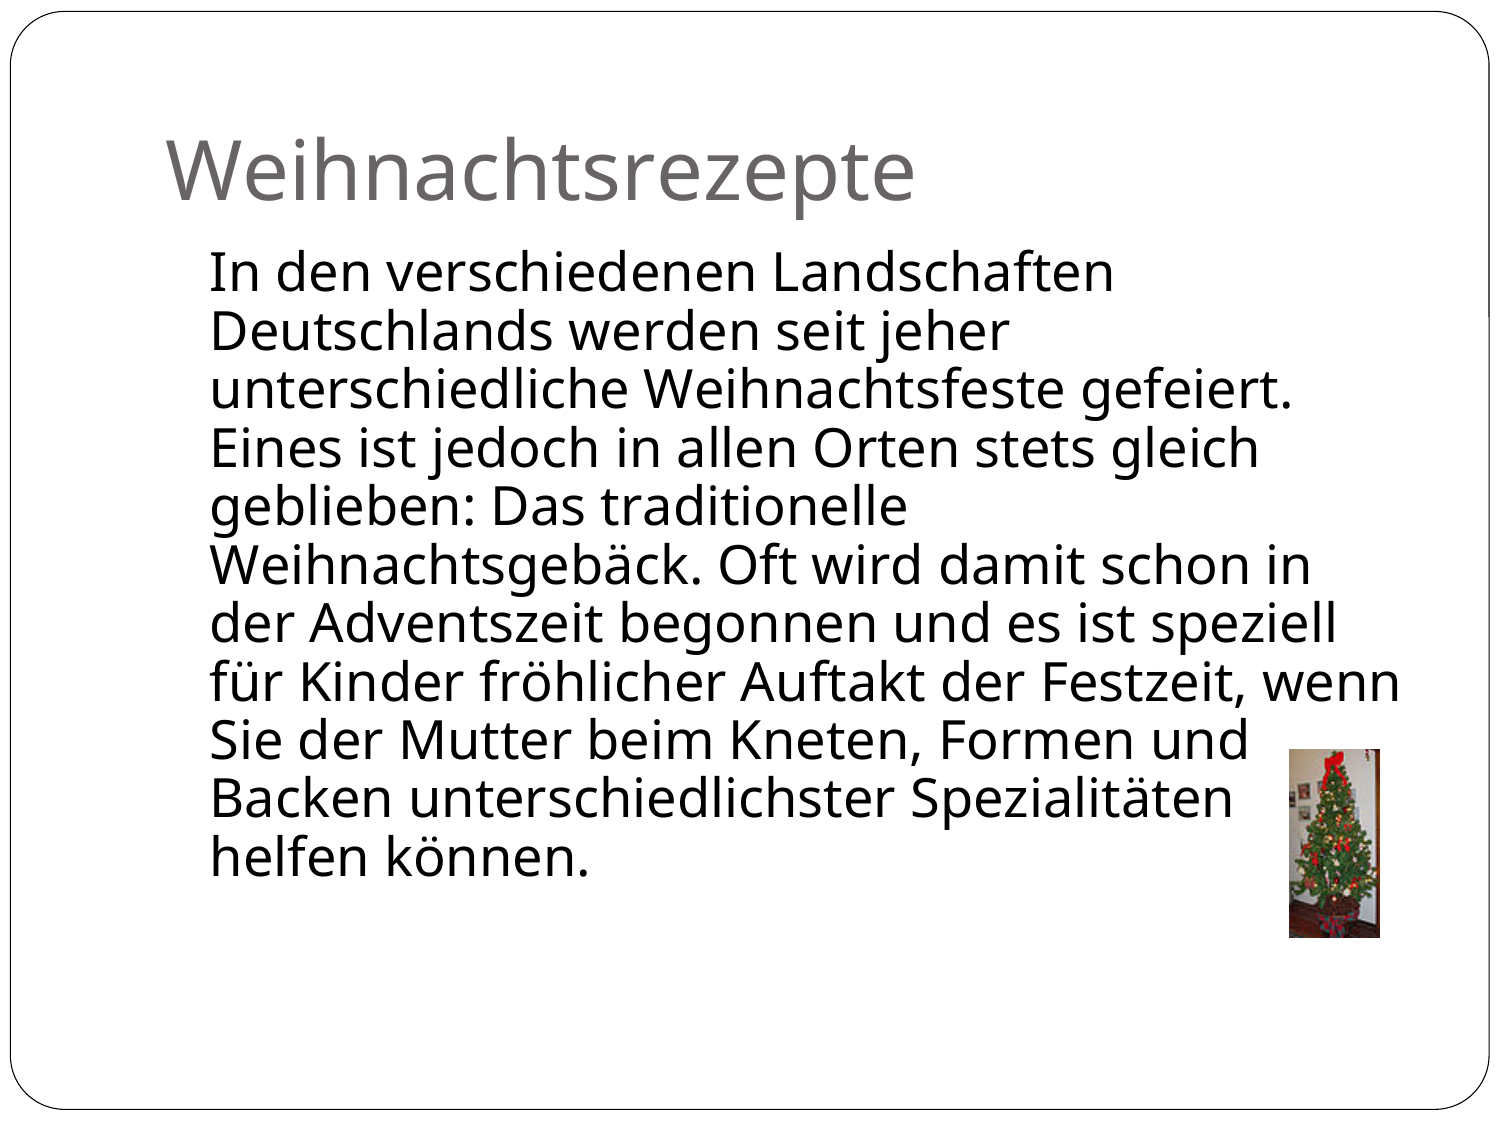

# Weihnachtsrezepte
	In den verschiedenen Landschaften Deutschlands werden seit jeher unterschiedliche Weihnachtsfeste gefeiert. Eines ist jedoch in allen Orten stets gleich geblieben: Das traditionelle Weihnachtsgebäck. Oft wird damit schon in der Adventszeit begonnen und es ist speziell für Kinder fröhlicher Auftakt der Festzeit, wenn Sie der Mutter beim Kneten, Formen und Backen unterschiedlichster Spezialitäten helfen können.